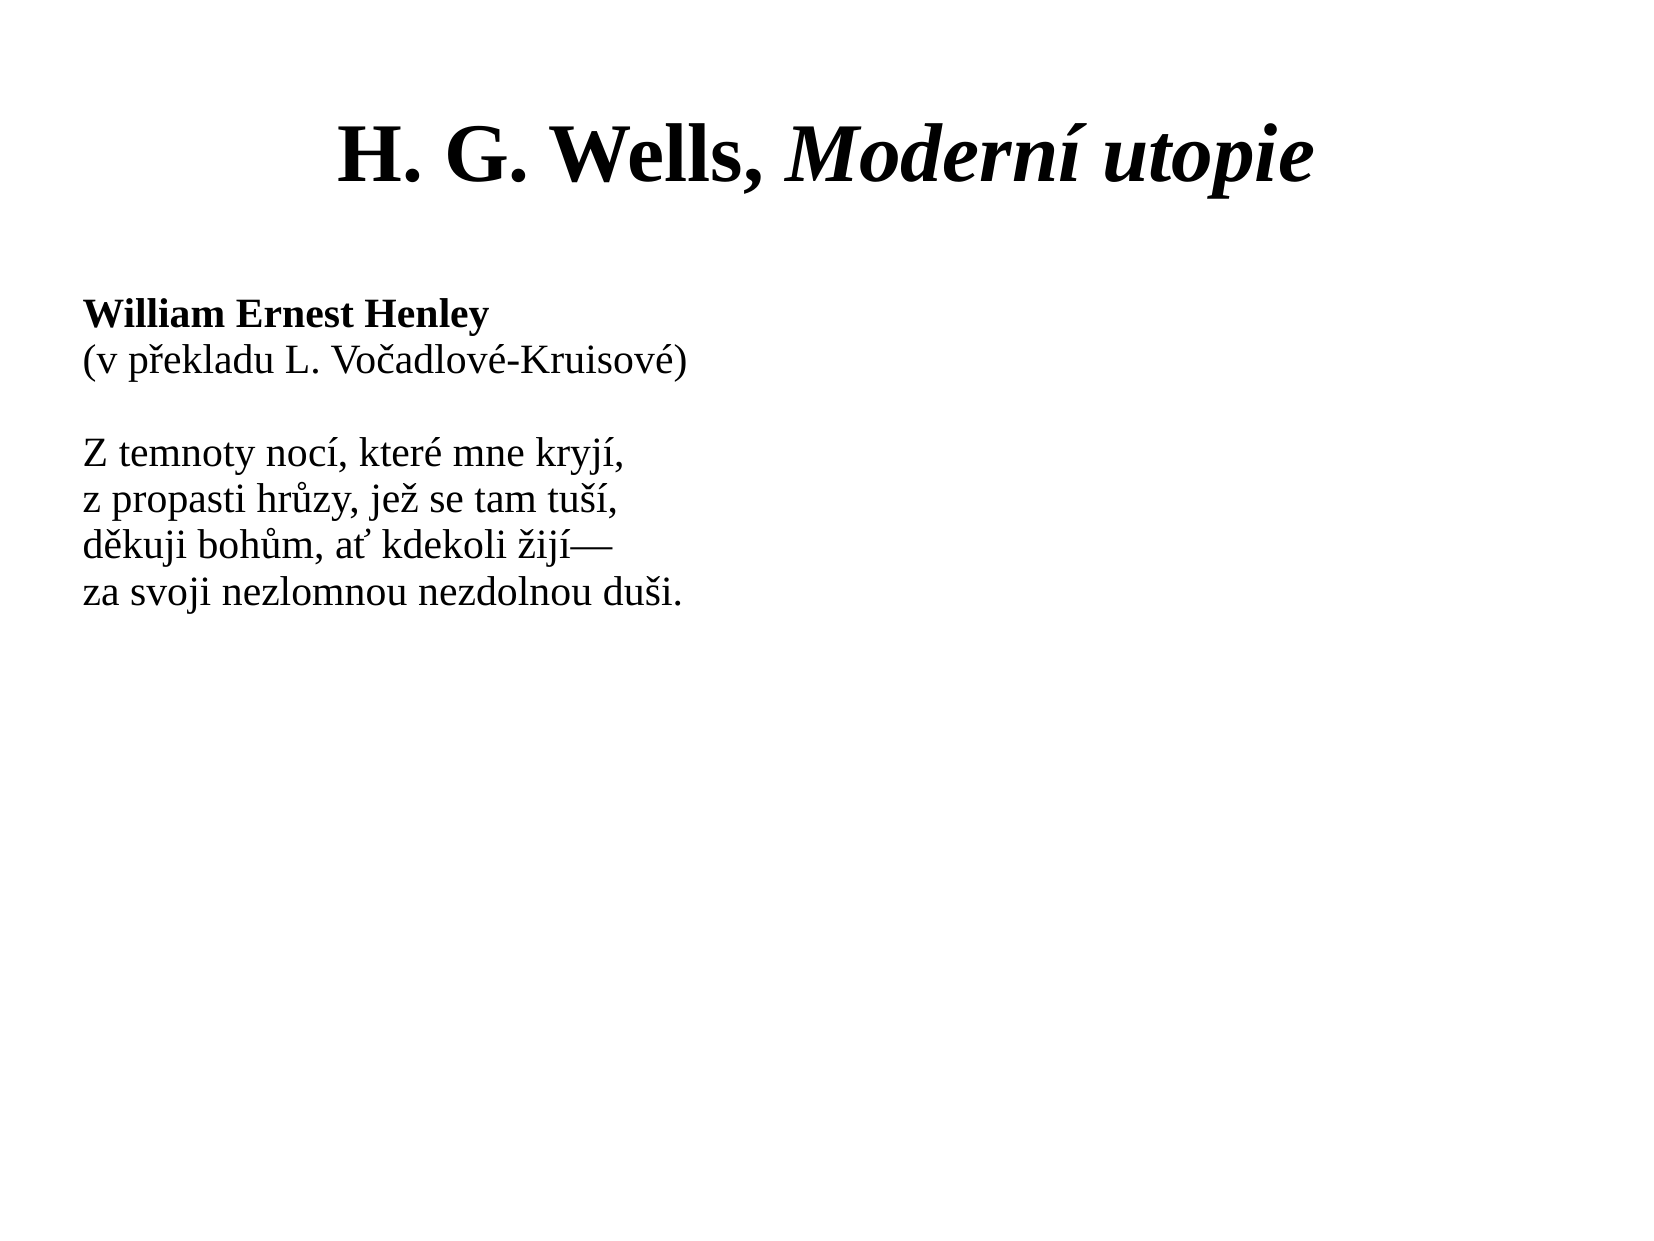

# H. G. Wells, Moderní utopie
William Ernest Henley
(v překladu L. Vočadlové-Kruisové)
Z temnoty nocí, které mne kryjí,
z propasti hrůzy, jež se tam tuší,
děkuji bohům, ať kdekoli žijí—
za svoji nezlomnou nezdolnou duši.